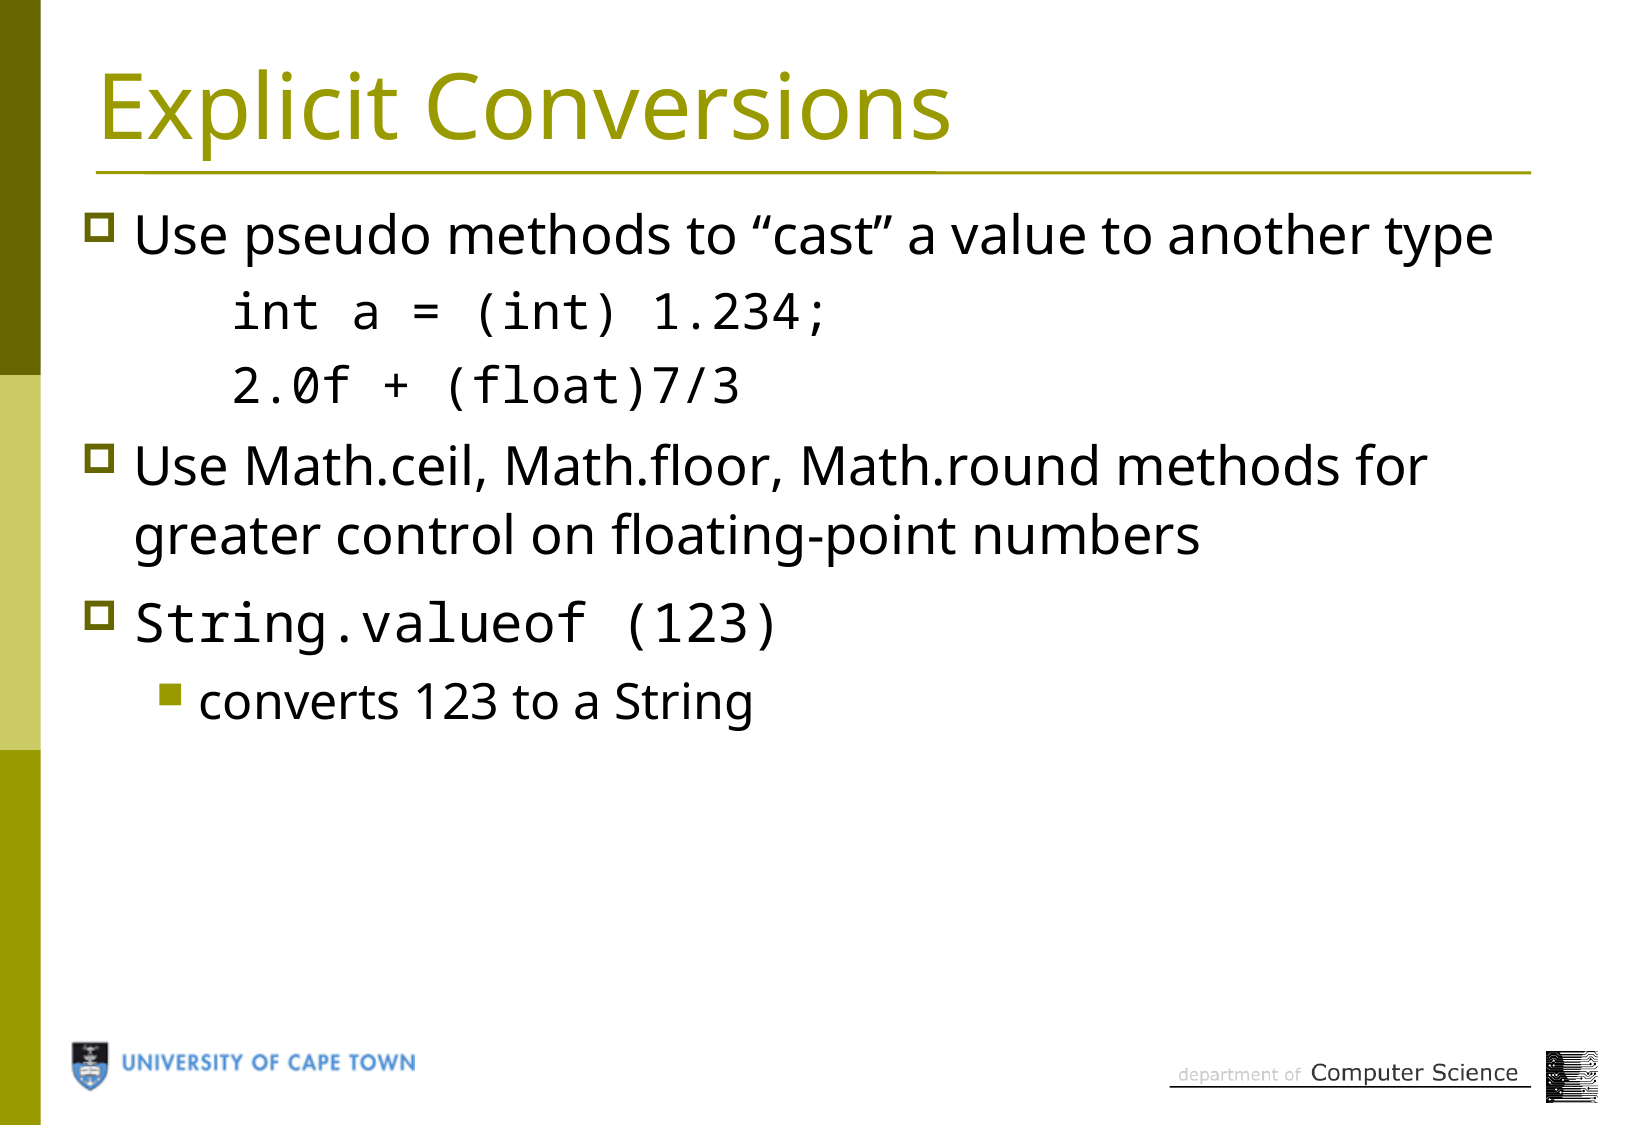

# Explicit Conversions
Use pseudo methods to “cast” a value to another type
int a = (int) 1.234;
2.0f + (float)7/3
Use Math.ceil, Math.floor, Math.round methods for greater control on floating-point numbers
String.valueof (123)
converts 123 to a String